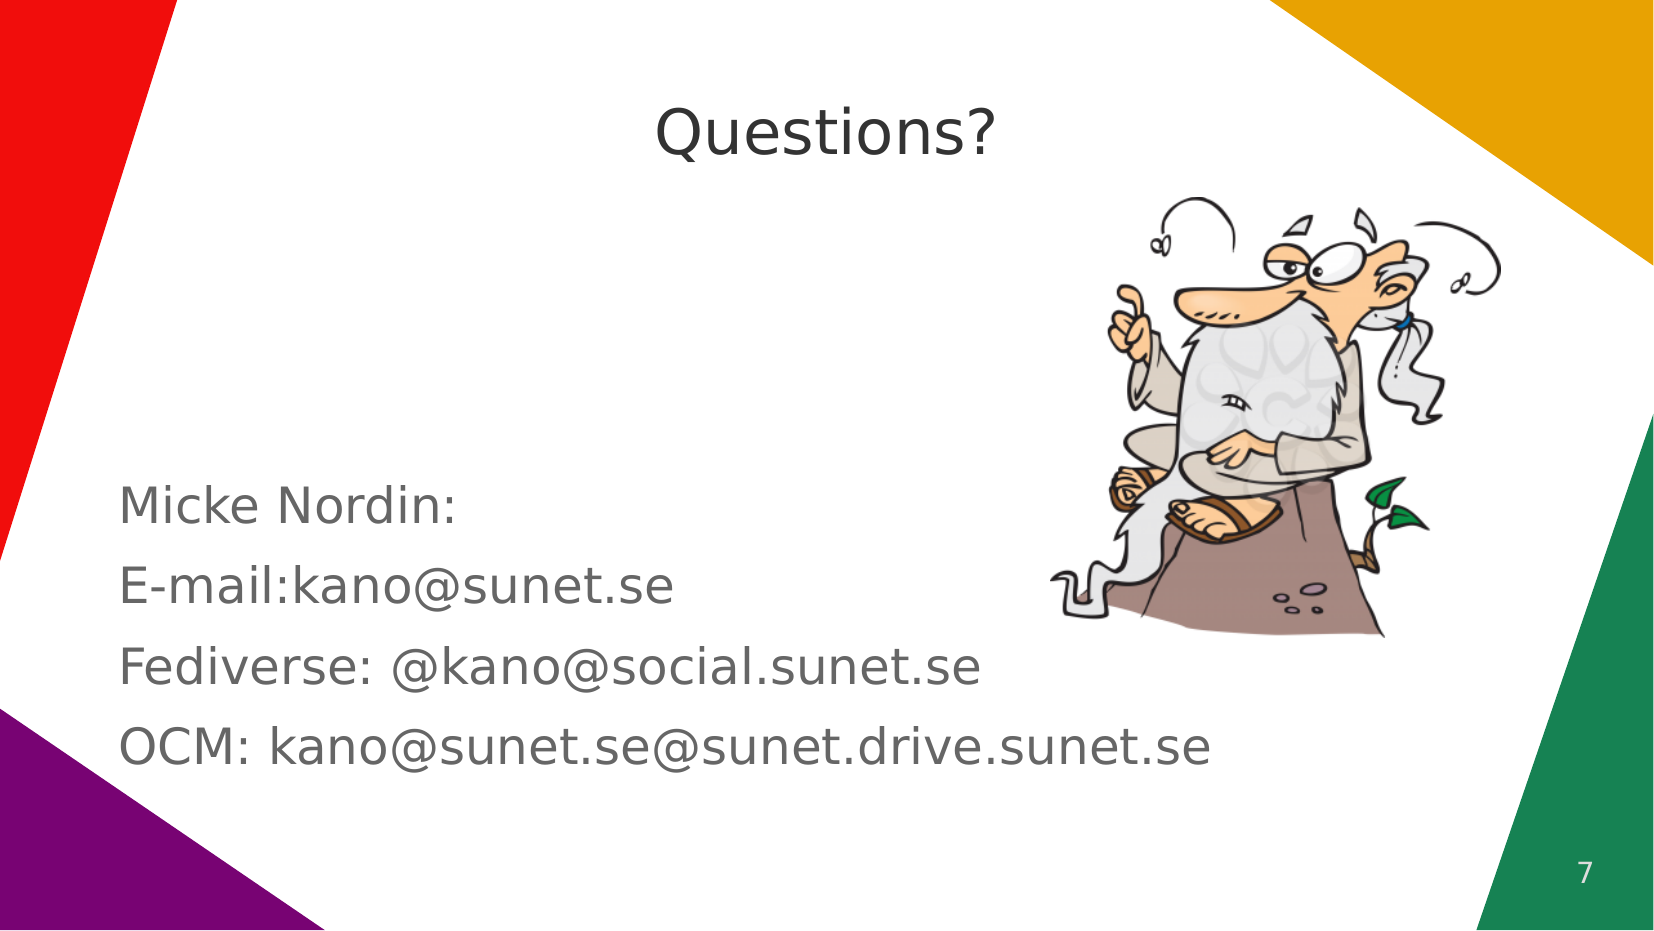

Questions?
# Micke Nordin:
E-mail:kano@sunet.se
Fediverse: @kano@social.sunet.se
OCM: kano@sunet.se@sunet.drive.sunet.se
7